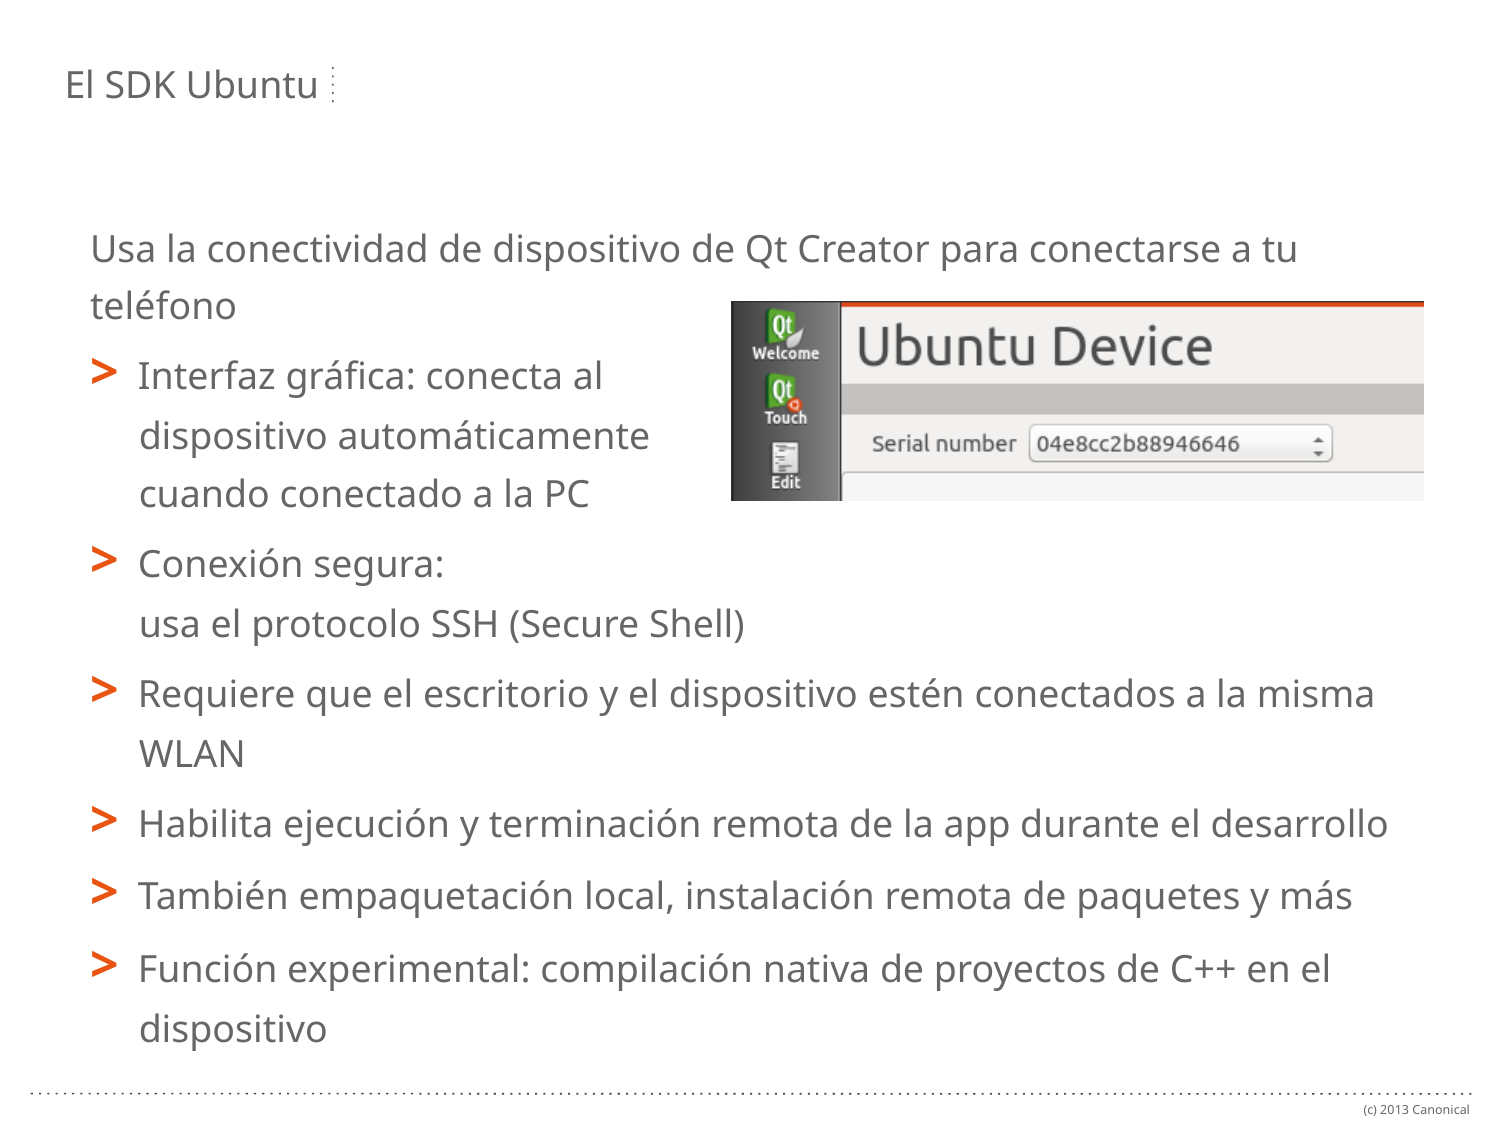

El SDK Ubuntu
# Usa la conectividad de dispositivo de Qt Creator para conectarse a tu
teléfono
> Interfaz gráfica: conecta al
 dispositivo automáticamente
 cuando conectado a la PC
> Conexión segura:
 usa el protocolo SSH (Secure Shell)
> Requiere que el escritorio y el dispositivo estén conectados a la misma
 WLAN
> Habilita ejecución y terminación remota de la app durante el desarrollo
> También empaquetación local, instalación remota de paquetes y más
> Función experimental: compilación nativa de proyectos de C++ en el
 dispositivo
(c) 2013 Canonical